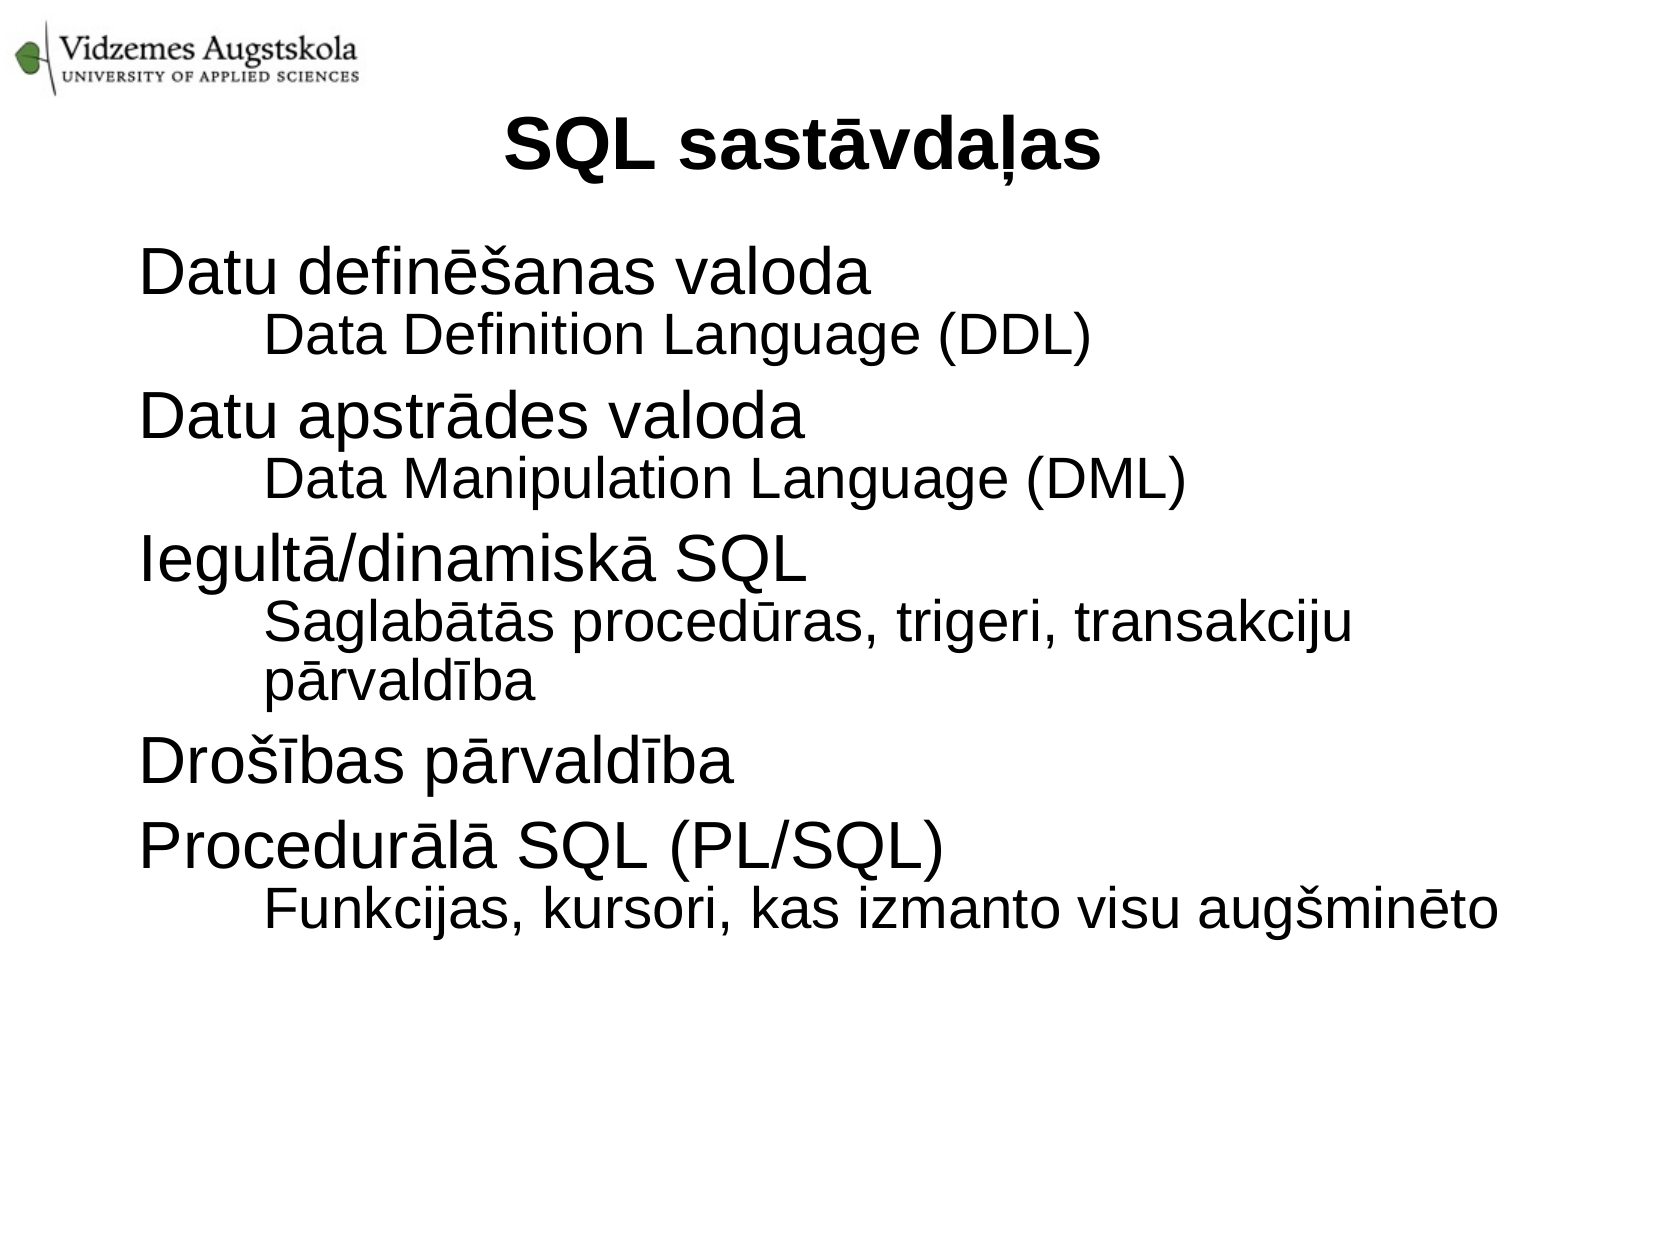

# SQL sastāvdaļas
Datu definēšanas valoda
Data Definition Language (DDL)
Datu apstrādes valoda
Data Manipulation Language (DML)
Iegultā/dinamiskā SQL
Saglabātās procedūras, trigeri, transakciju pārvaldība
Drošības pārvaldība
Procedurālā SQL (PL/SQL)
Funkcijas, kursori, kas izmanto visu augšminēto